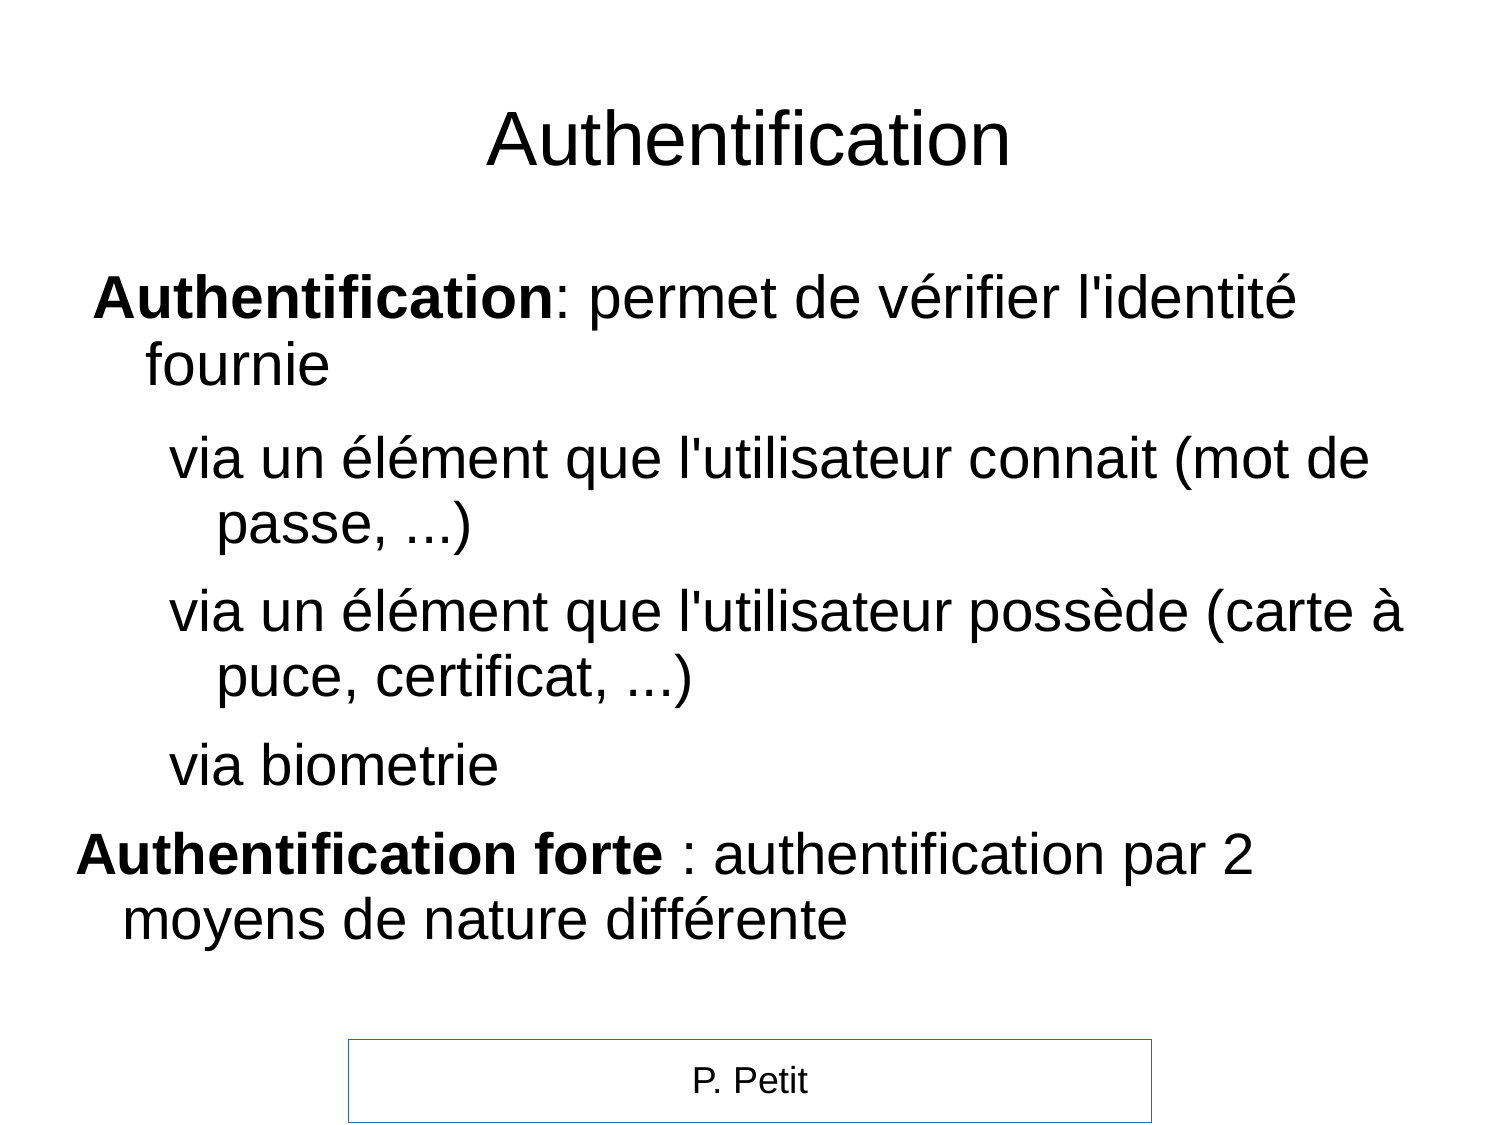

# Authentification
Authentification: permet de vérifier l'identité fournie
via un élément que l'utilisateur connait (mot de passe, ...)
via un élément que l'utilisateur possède (carte à puce, certificat, ...)
via biometrie
Authentification forte : authentification par 2 moyens de nature différente
P. Petit